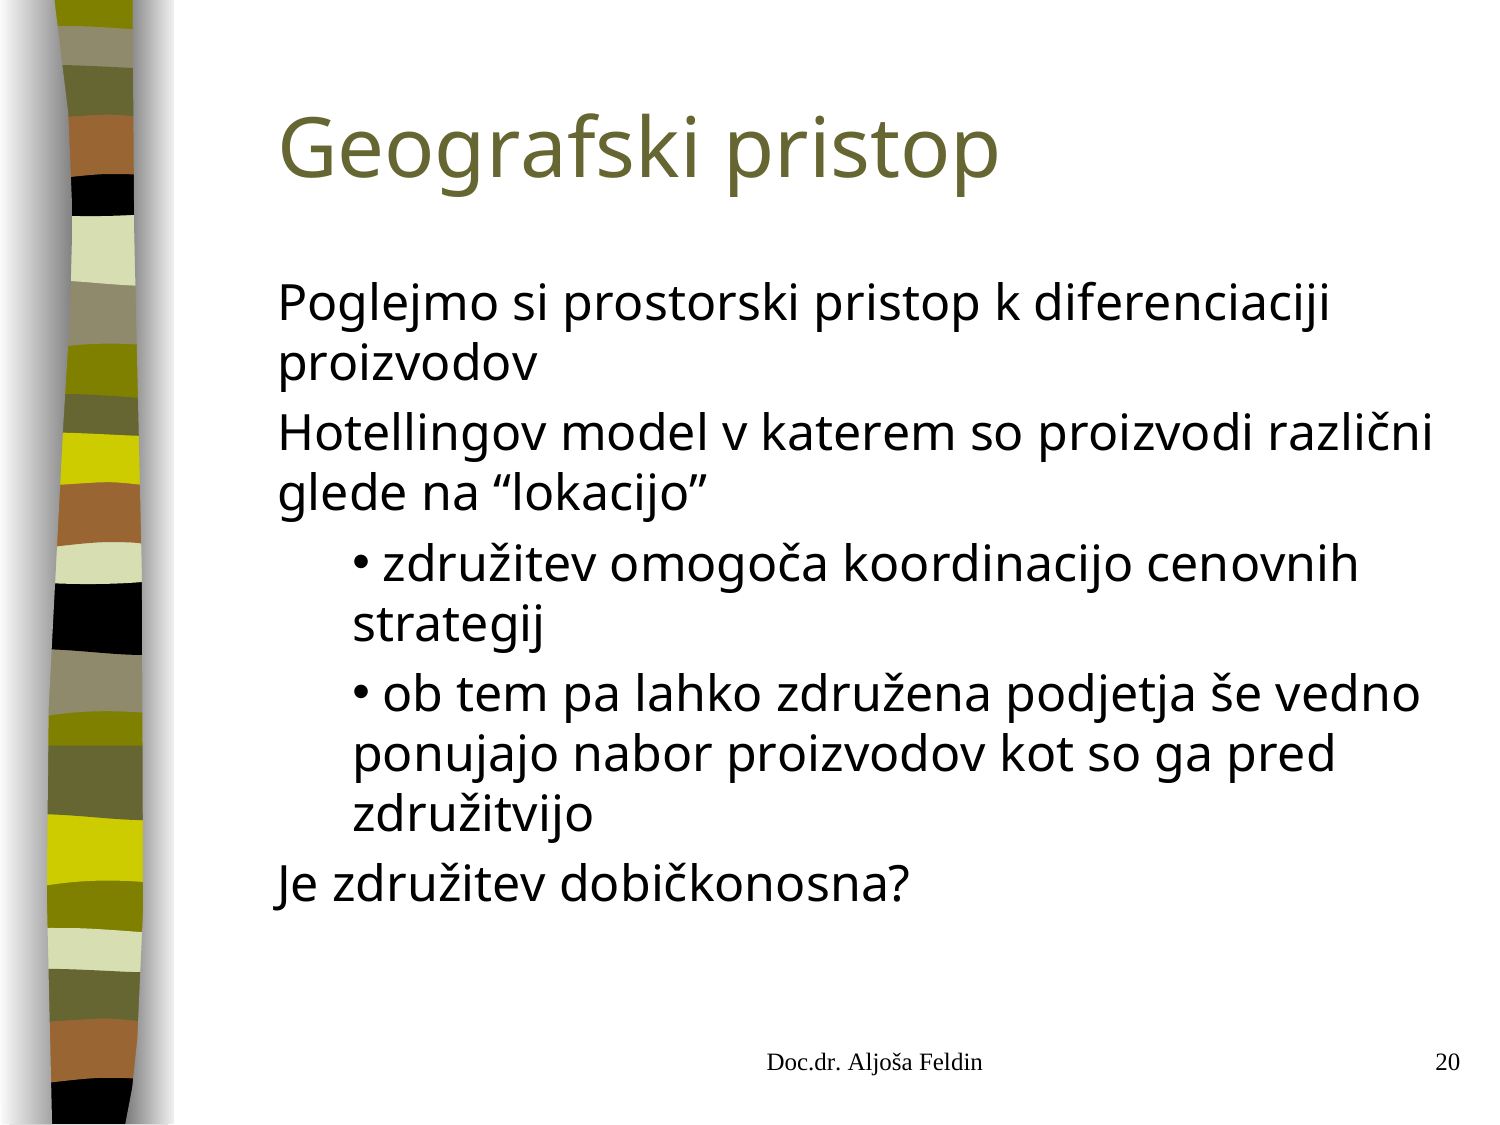

Geografski pristop
Poglejmo si prostorski pristop k diferenciaciji proizvodov
Hotellingov model v katerem so proizvodi različni glede na “lokacijo”
 združitev omogoča koordinacijo cenovnih strategij
 ob tem pa lahko združena podjetja še vedno ponujajo nabor proizvodov kot so ga pred združitvijo
Je združitev dobičkonosna?
Doc.dr. Aljoša Feldin